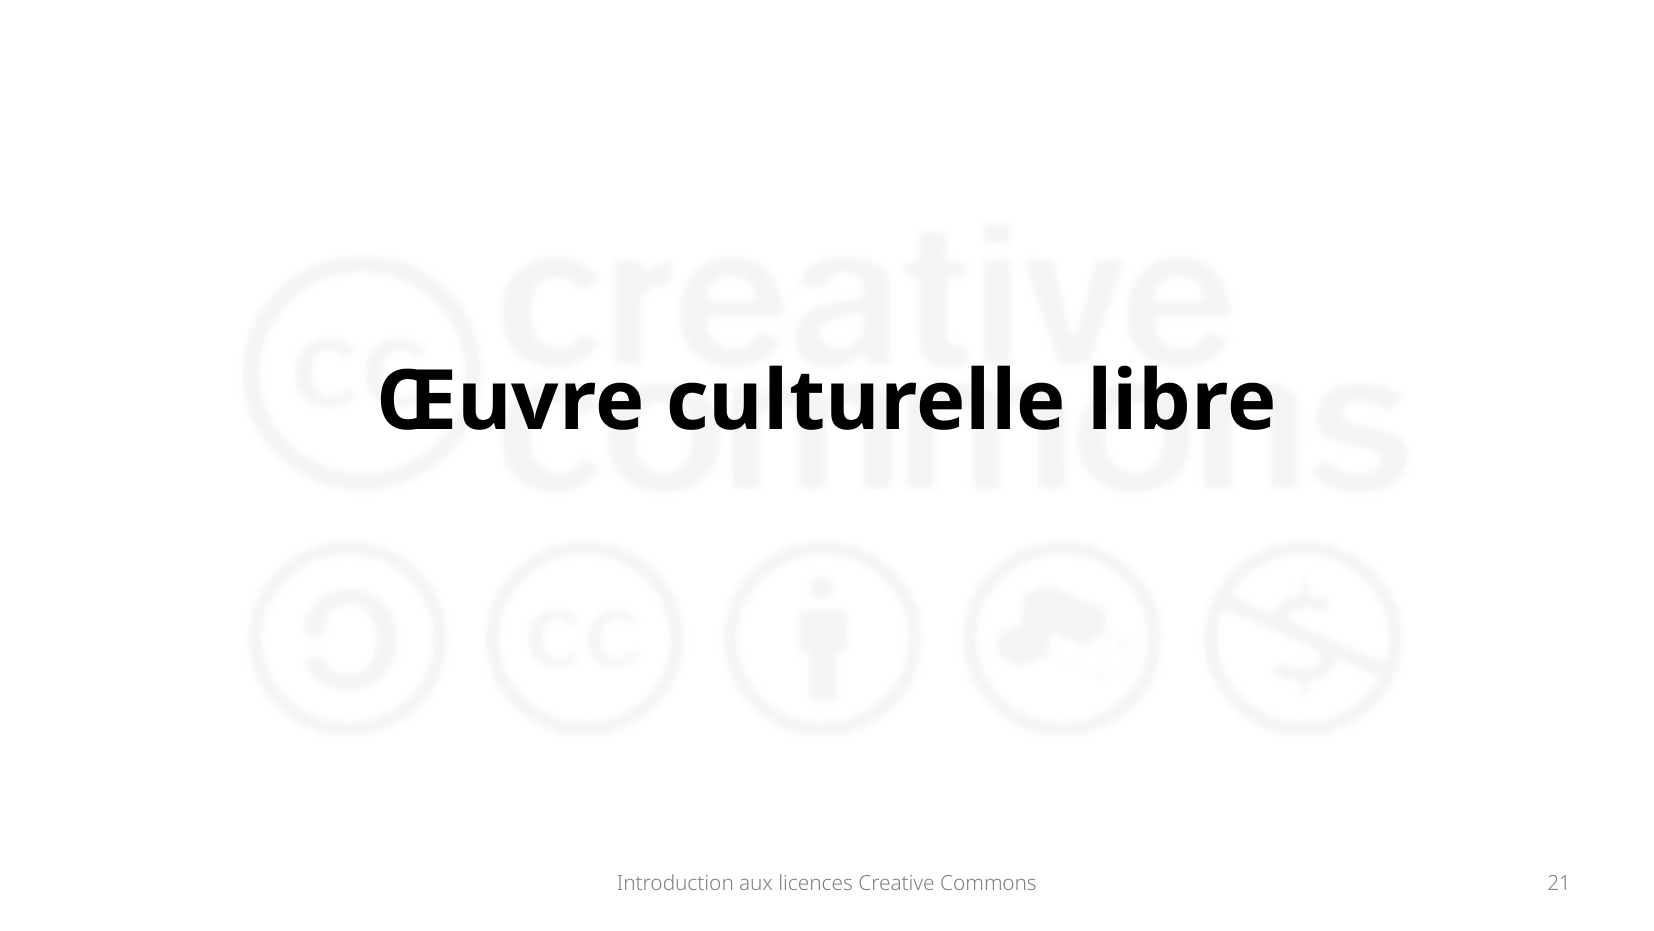

# Œuvre culturelle libre
Introduction aux licences Creative Commons
21